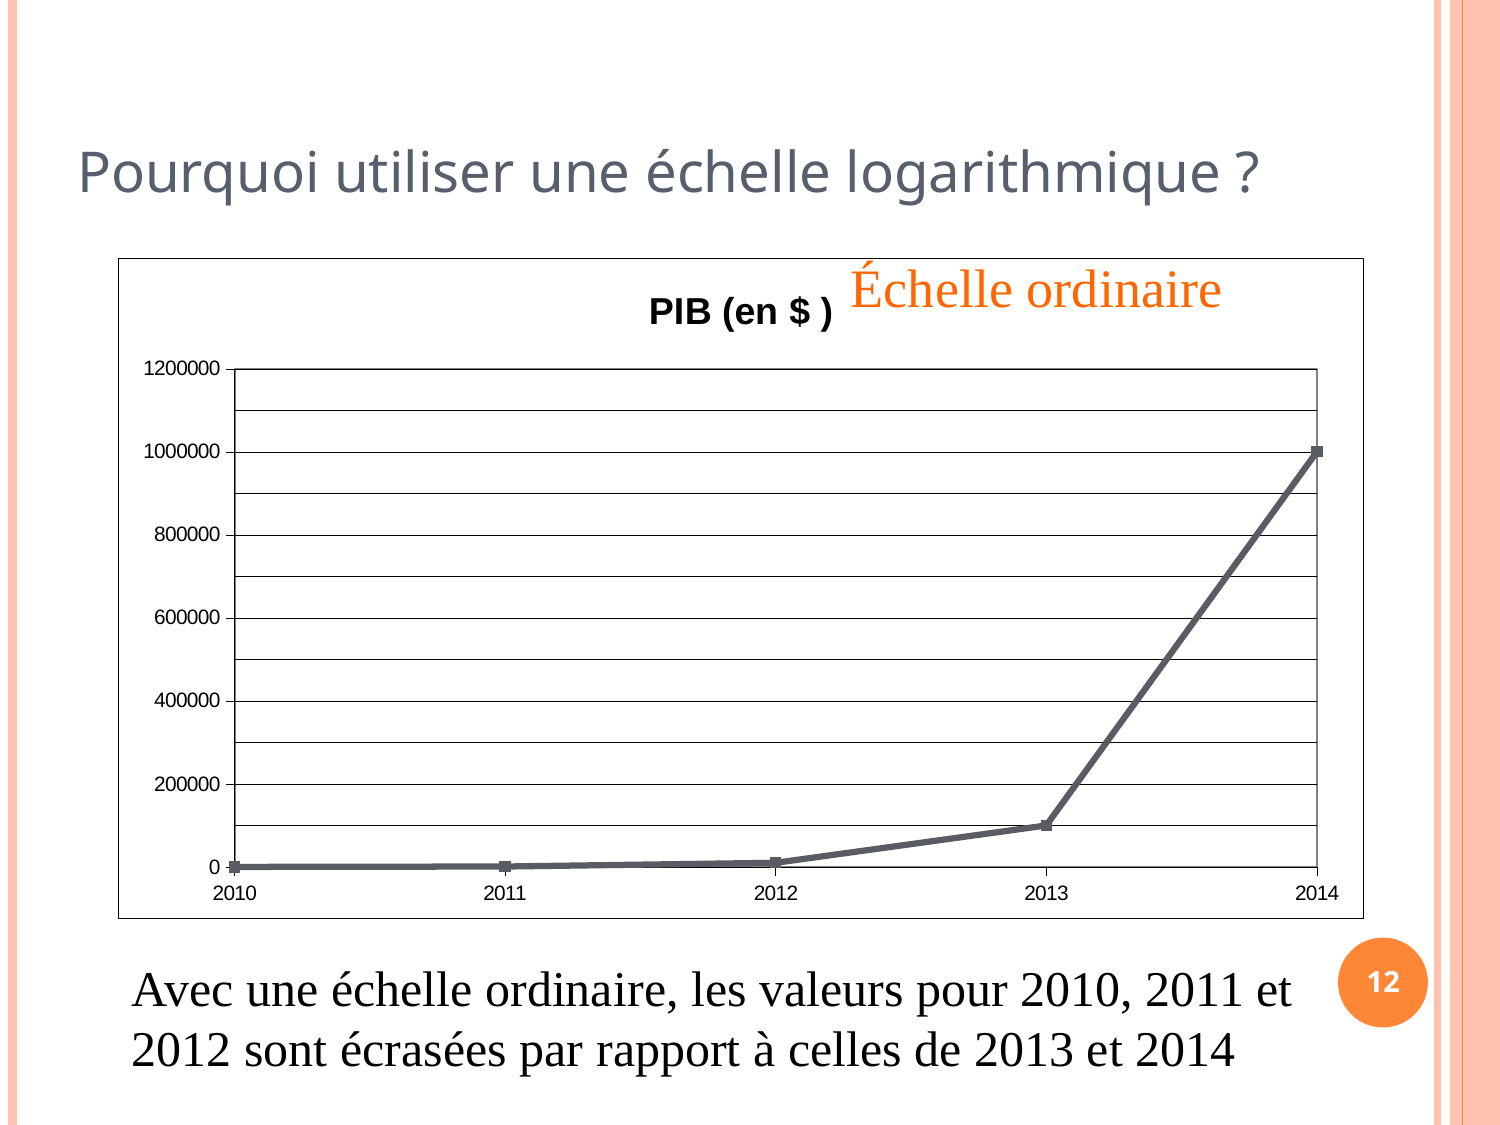

Pourquoi utiliser une échelle logarithmique ?
Échelle ordinaire
### Chart: PIB (en $ )
| Category | |
|---|---|
| 2010 | 100.0 |
| 2011 | 1000.0 |
| 2012 | 10000.0 |
| 2013 | 100000.0 |
Avec une échelle ordinaire, les valeurs pour 2010, 2011 et 2012 sont écrasées par rapport à celles de 2013 et 2014